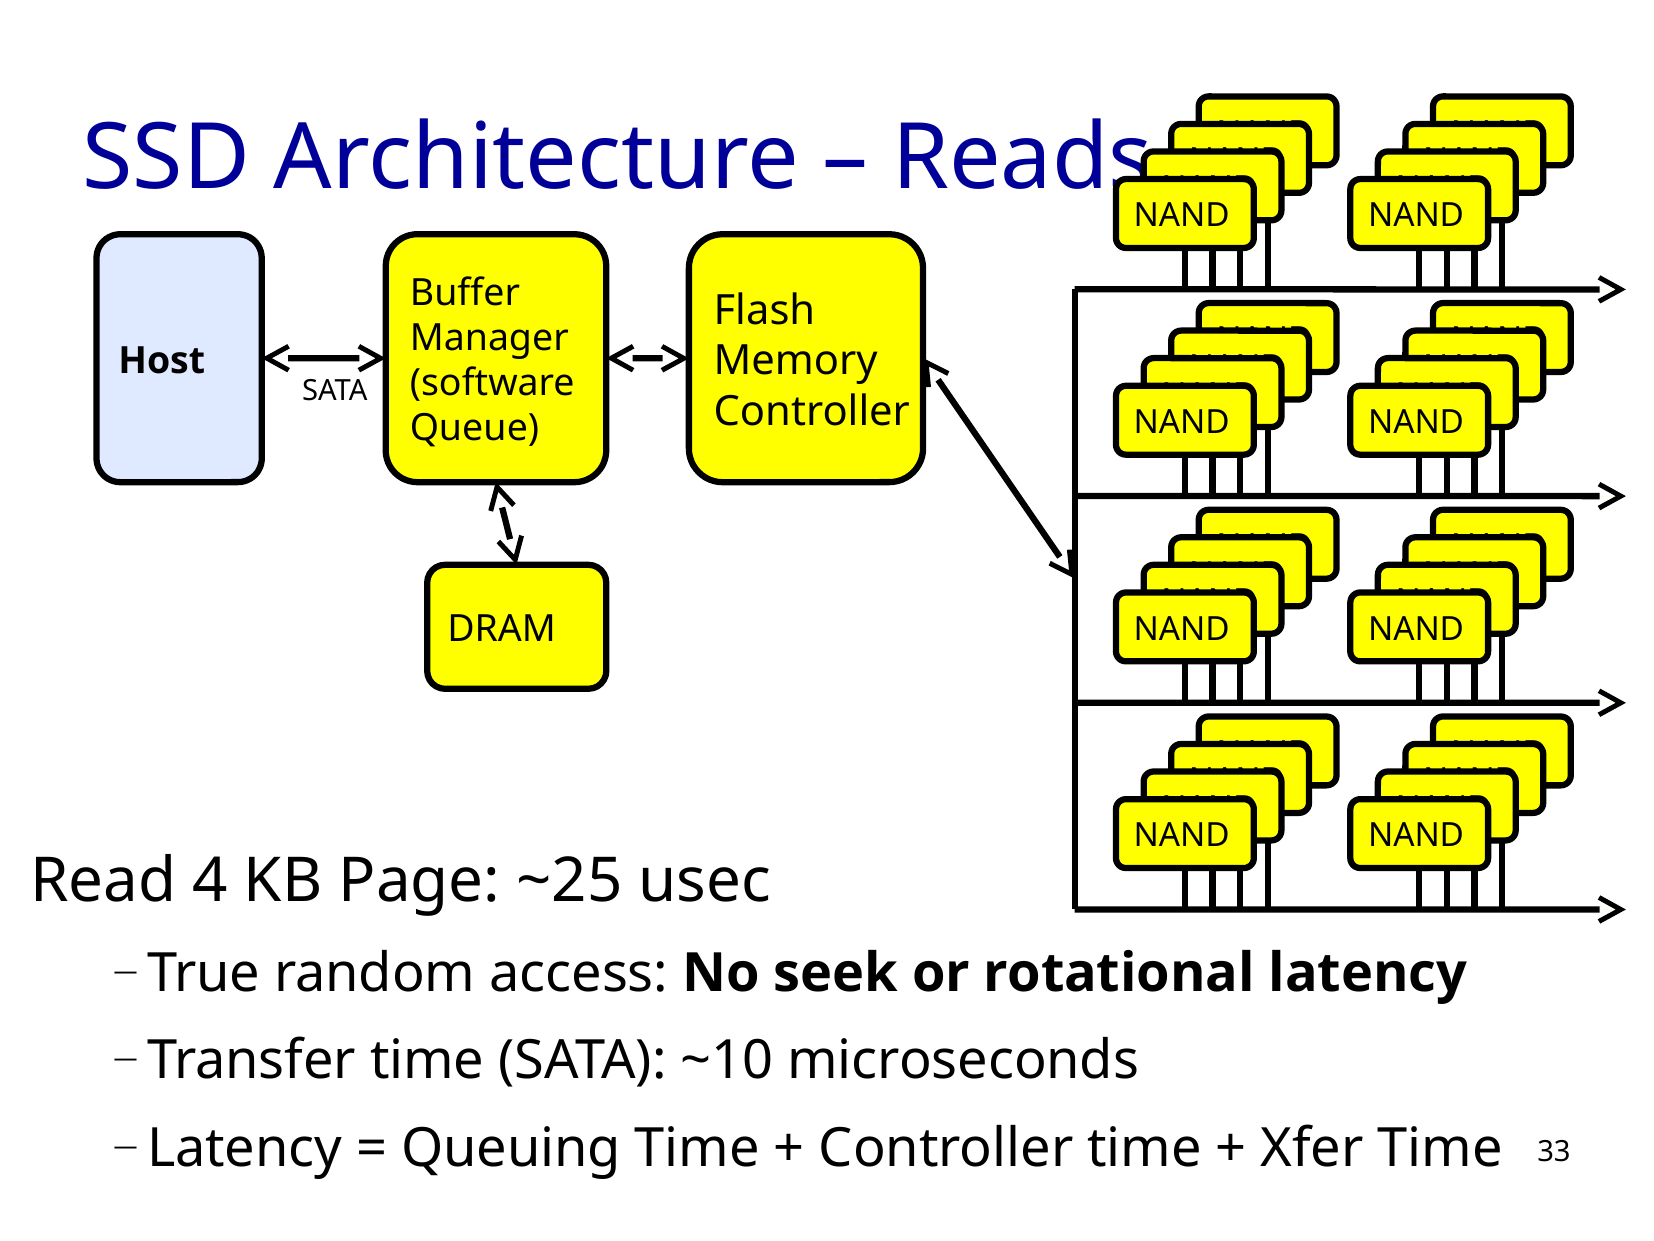

# SSD Architecture – Reads
NAND
NAND
NAND
NAND
NAND
NAND
NAND
NAND
NAND
NAND
NAND
NAND
NAND
NAND
NAND
NAND
NAND
NAND
NAND
NAND
NAND
NAND
NAND
NAND
NAND
NAND
NAND
NAND
NAND
NAND
NAND
NAND
Host
Buffer
Manager
(software
Queue)
Flash
Memory
Controller
SATA
DRAM
Read 4 KB Page: ~25 usec
True random access: No seek or rotational latency
Transfer time (SATA): ~10 microseconds
Latency = Queuing Time + Controller time + Xfer Time
33